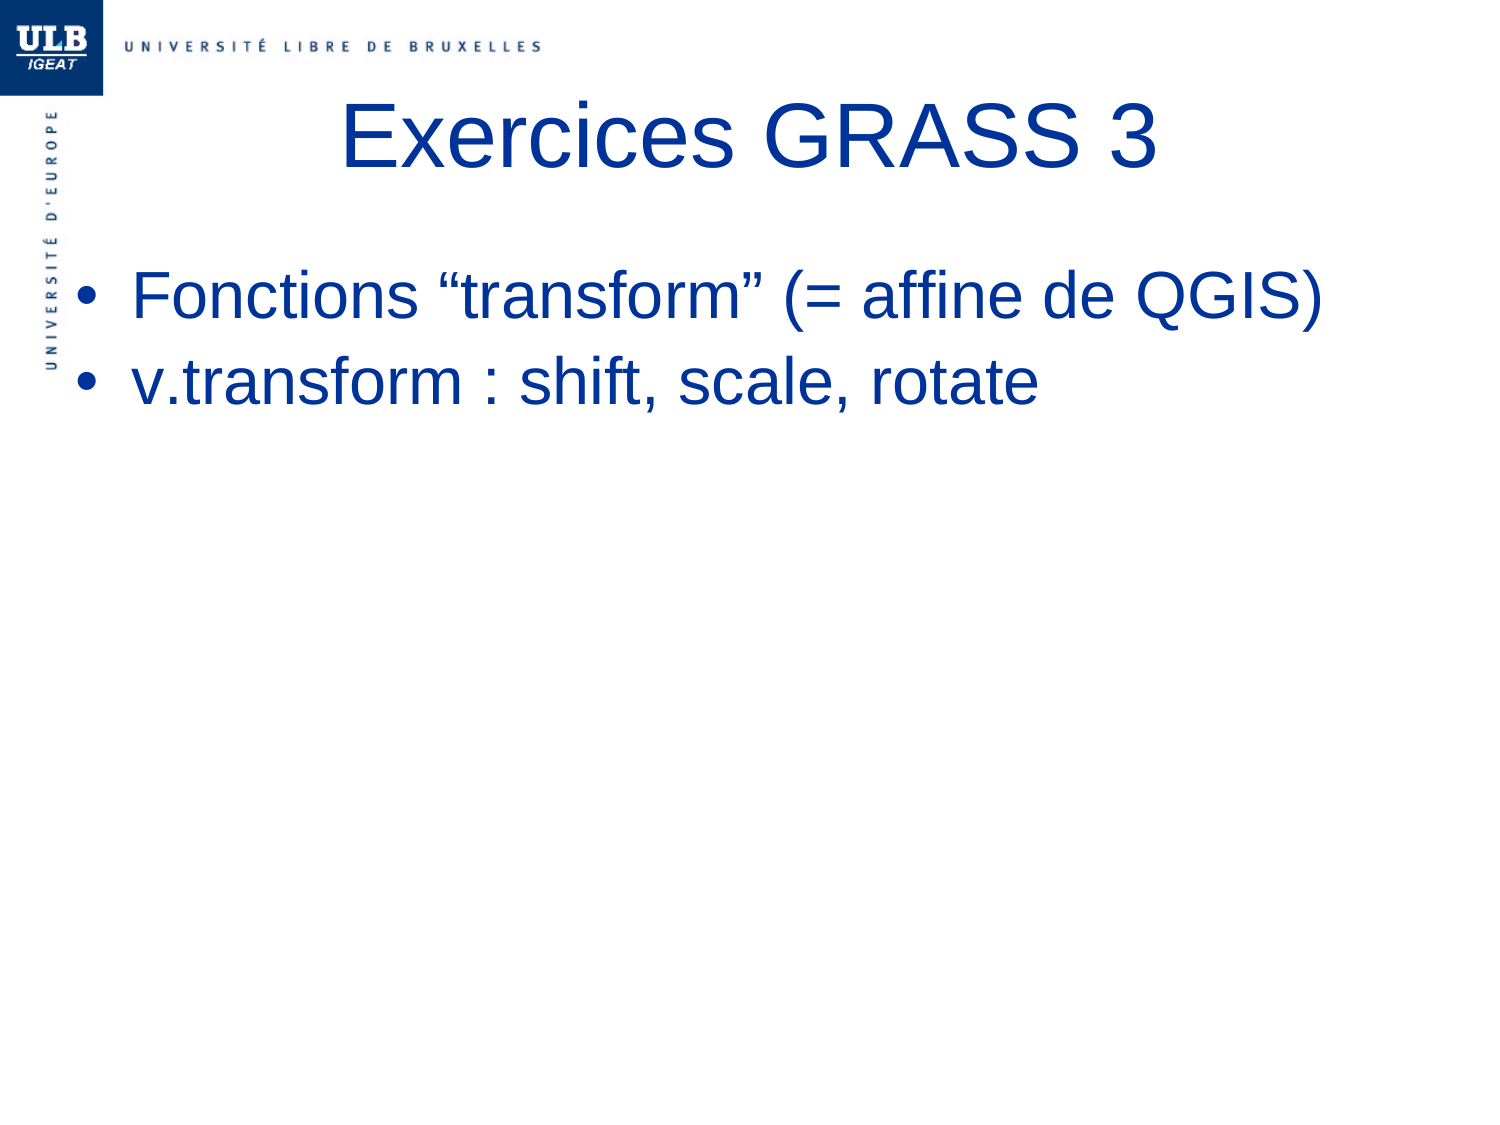

# Exercices GRASS 3
Fonctions “transform” (= affine de QGIS)
v.transform : shift, scale, rotate